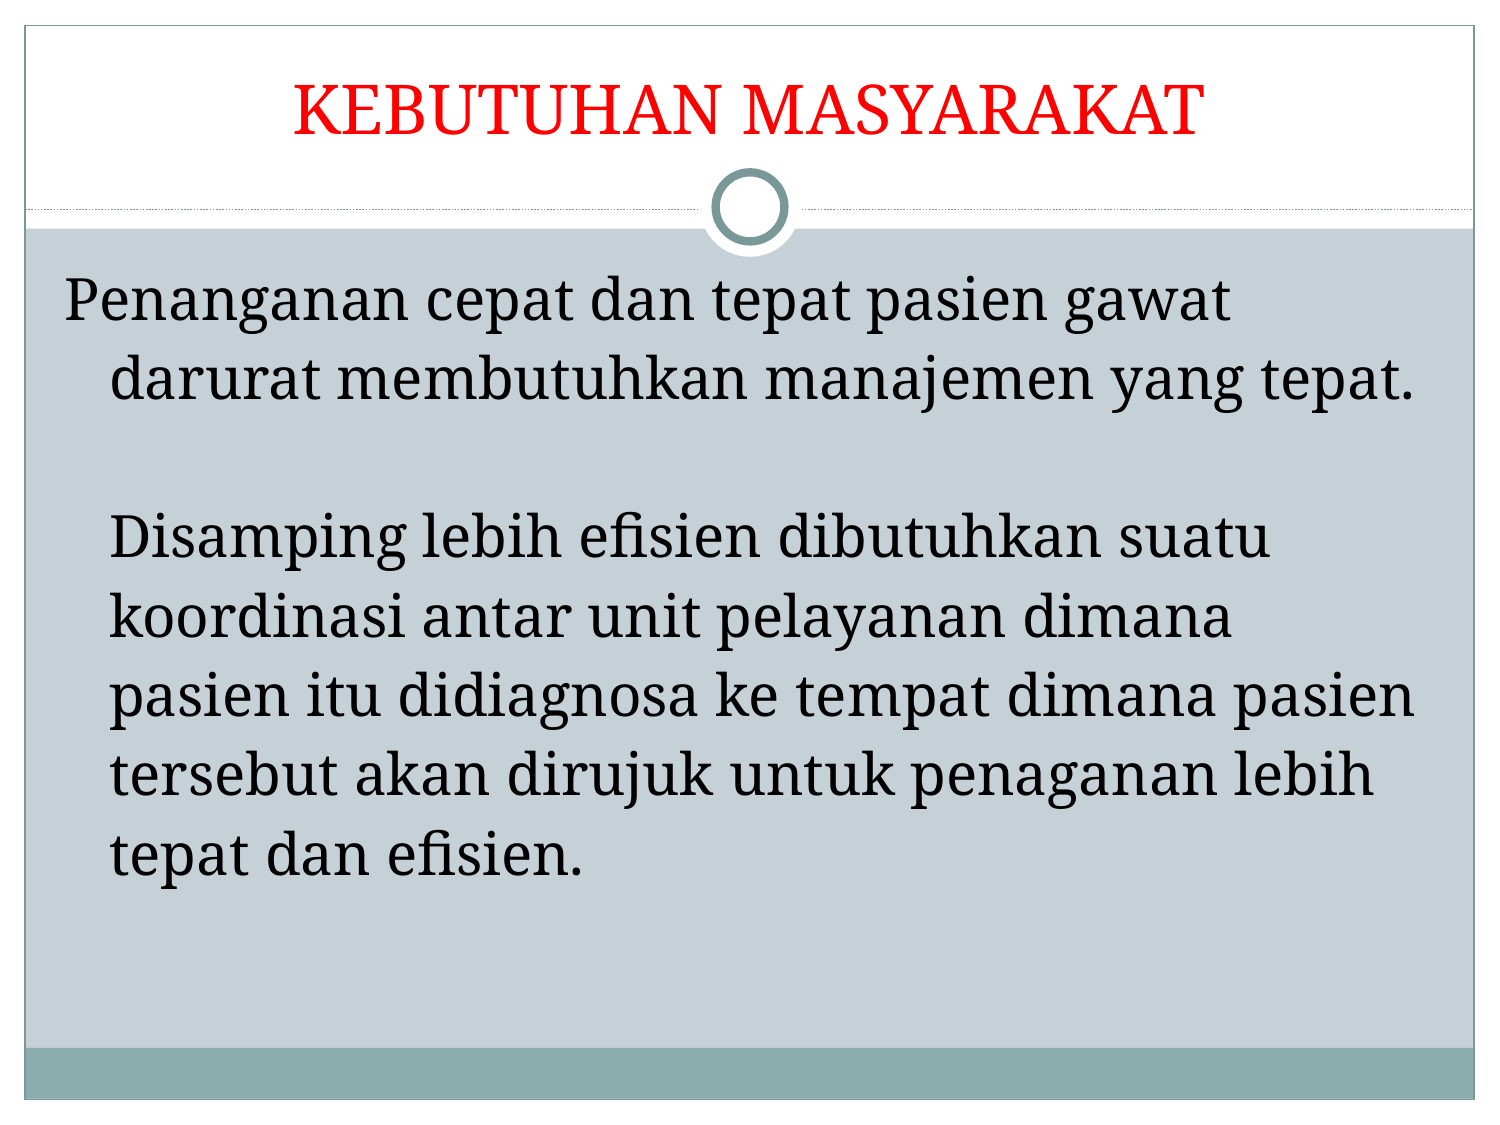

# KEBUTUHAN MASYARAKAT
Penanganan cepat dan tepat pasien gawat darurat membutuhkan manajemen yang tepat.
Disamping lebih efisien dibutuhkan suatu koordinasi antar unit pelayanan dimana pasien itu didiagnosa ke tempat dimana pasien tersebut akan dirujuk untuk penaganan lebih tepat dan efisien.